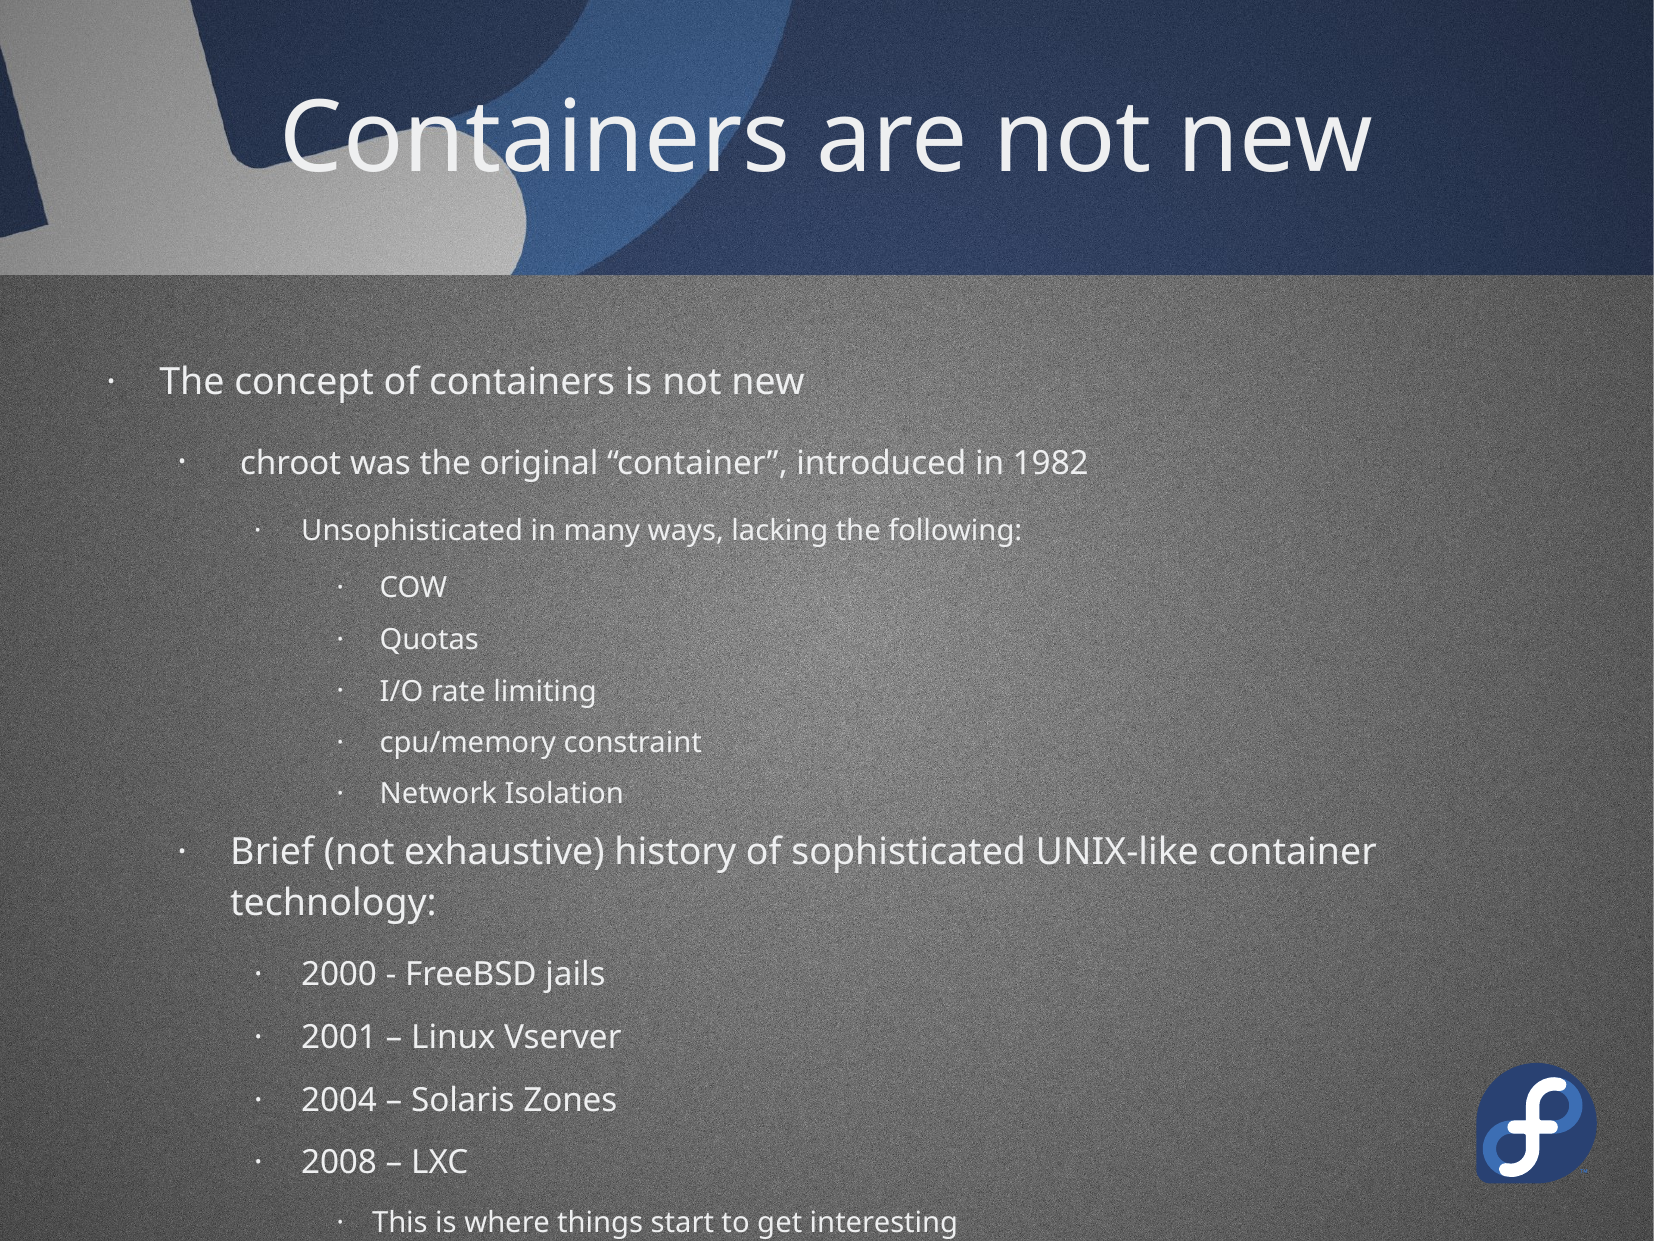

# Containers are not new
The concept of containers is not new
 chroot was the original “container”, introduced in 1982
Unsophisticated in many ways, lacking the following:
 COW
 Quotas
 I/O rate limiting
 cpu/memory constraint
 Network Isolation
Brief (not exhaustive) history of sophisticated UNIX-like container technology:
2000 - FreeBSD jails
2001 – Linux Vserver
2004 – Solaris Zones
2008 – LXC
This is where things start to get interesting